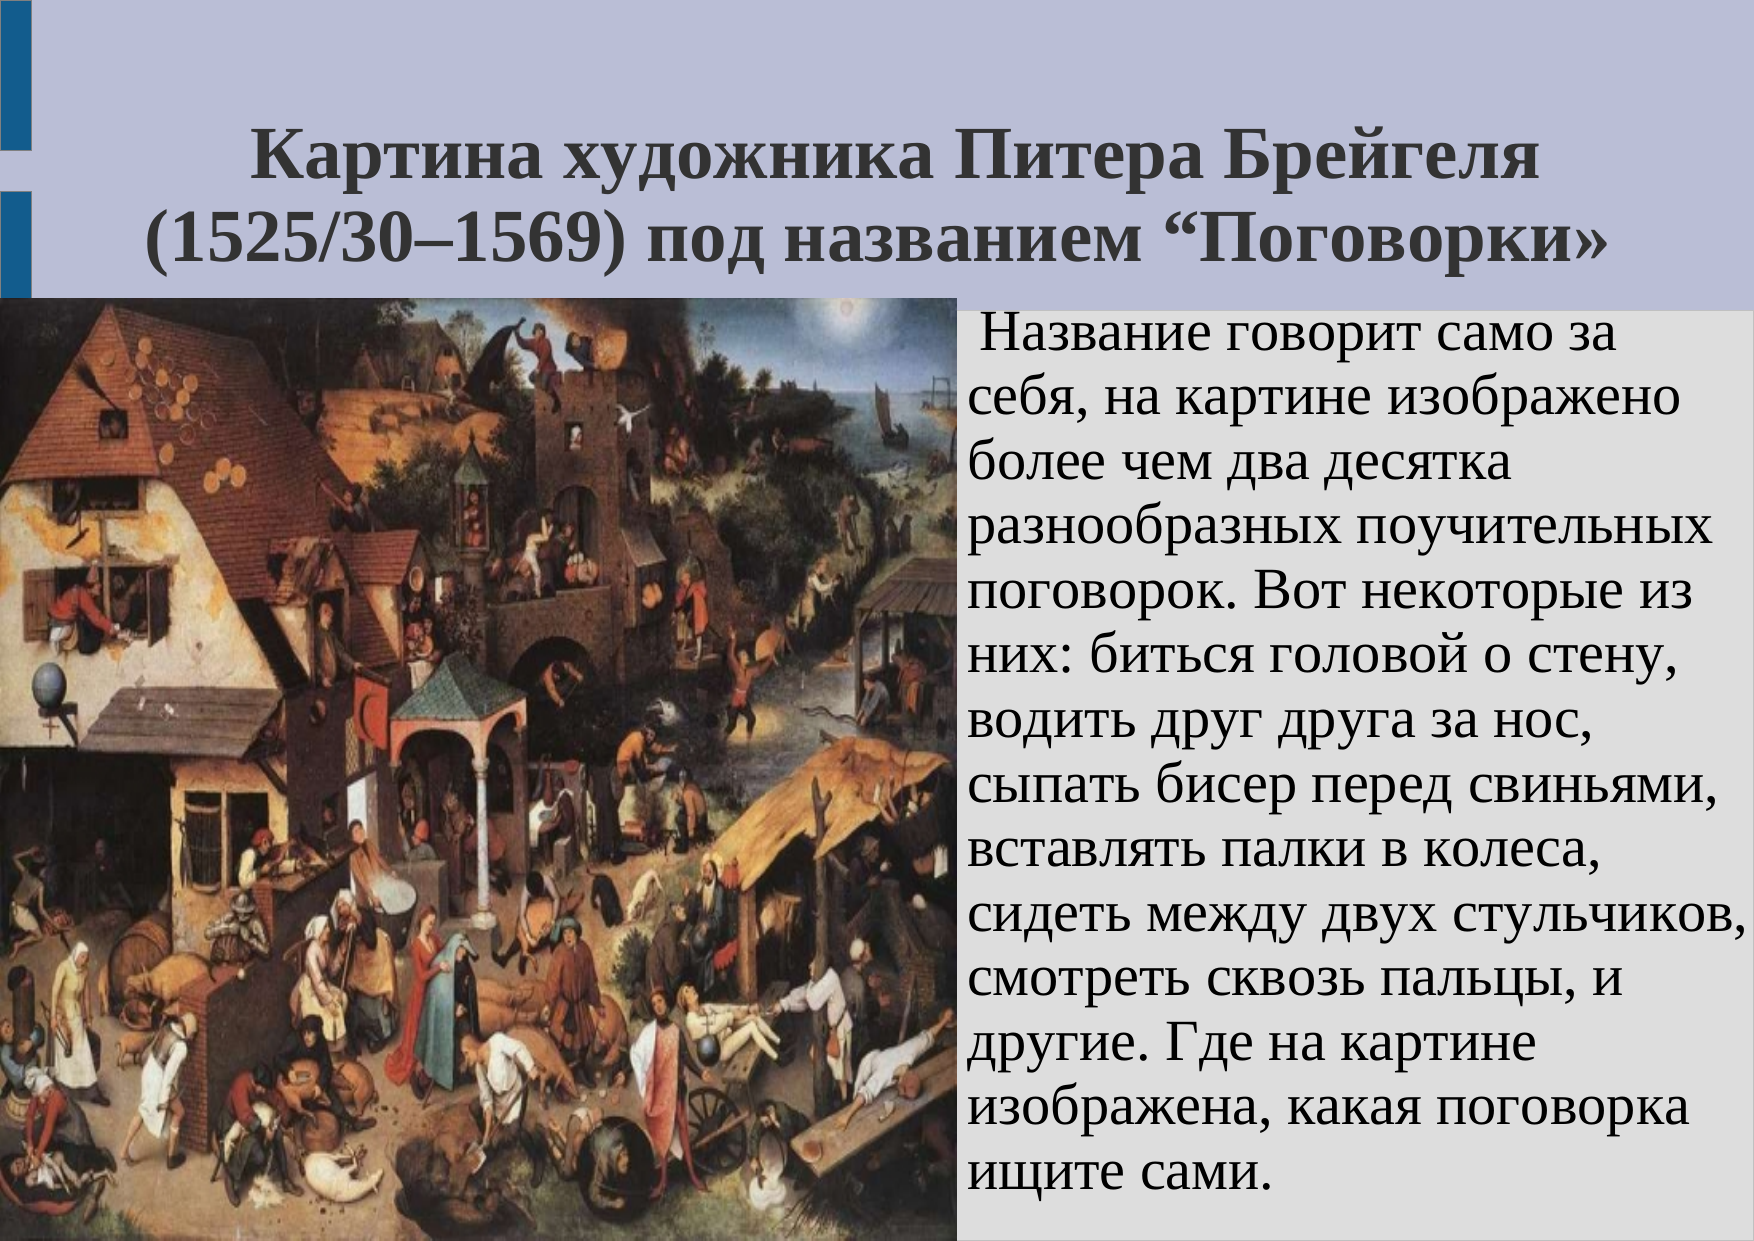

# Картина художника Питера Брейгеля (1525/30–1569) под названием “Поговорки»
 Название говорит само за себя, на картине изображено более чем два десятка разнообразных поучительных поговорок. Вот некоторые из них: биться головой о стену, водить друг друга за нос, сыпать бисер перед свиньями, вставлять палки в колеса, сидеть между двух стульчиков, смотреть сквозь пальцы, и другие. Где на картине изображена, какая поговорка ищите сами.